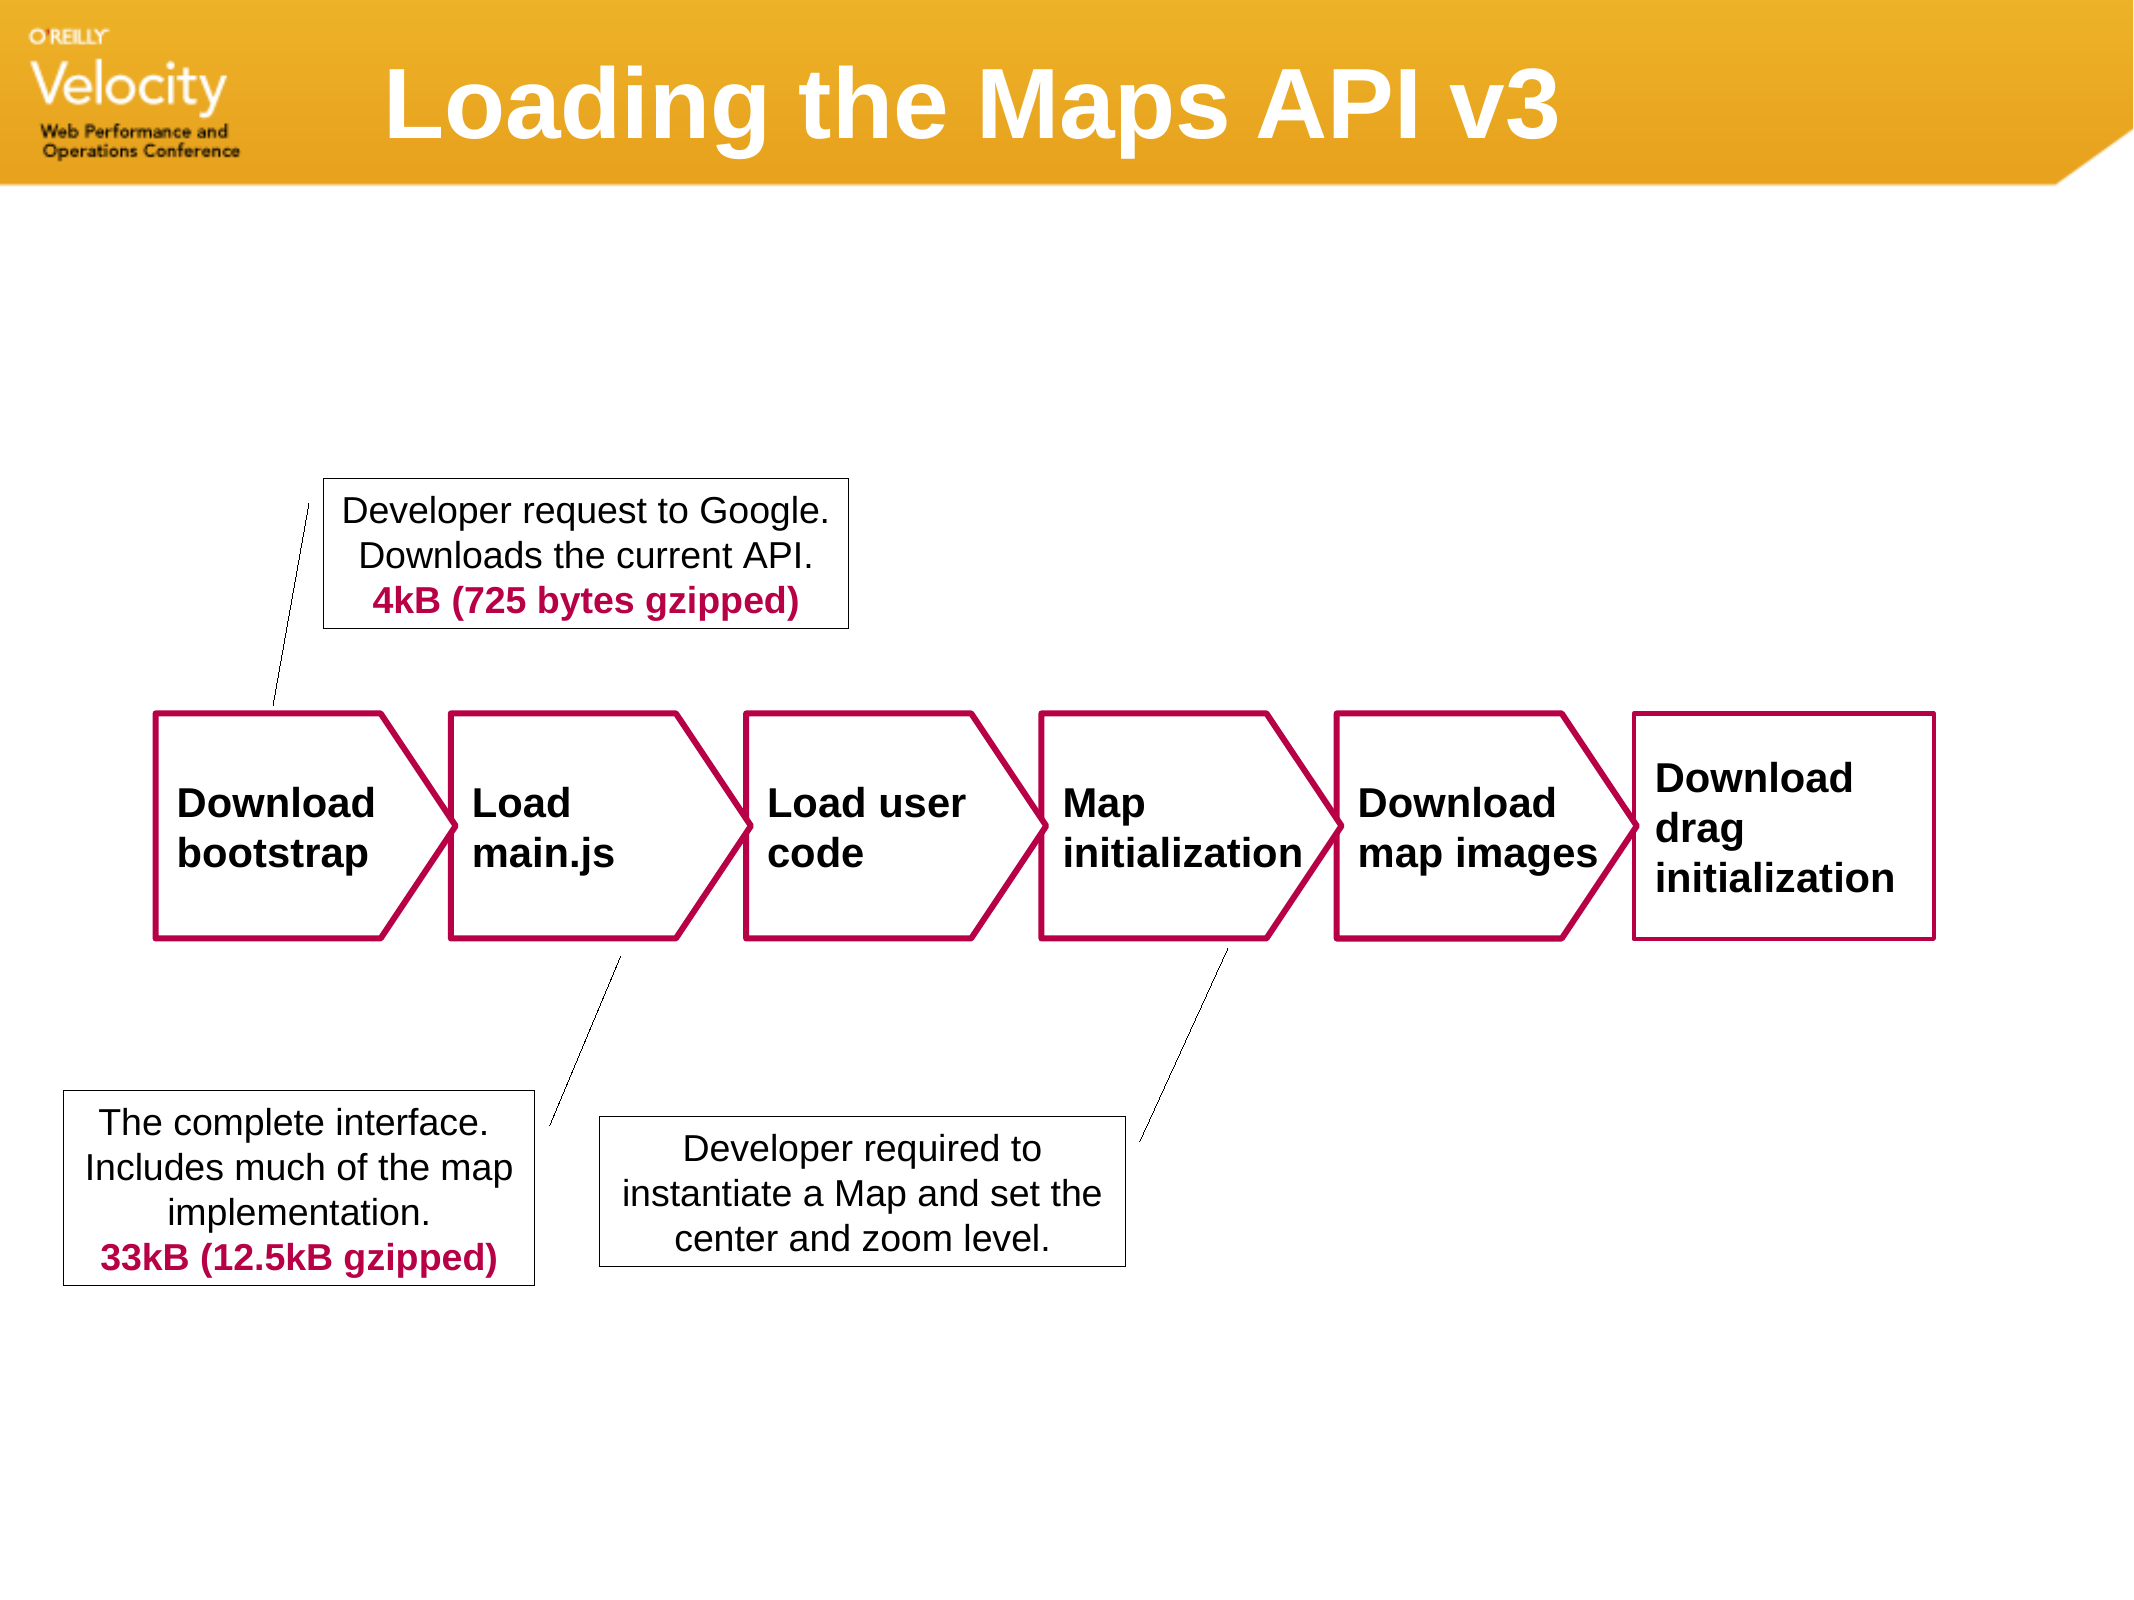

# Loading the Maps API v3
Developer request to Google.
Downloads the current API.
15kB (4kB gzipped)
Developer request to Google.
Downloads the current API.
4kB (725 bytes gzipped)
Download bootstrap
Load main.js
Load user code
Map initialization
Download map images
Download drag initialization
The complete interface. Includes much of the map implementation.
33kB (12.5kB gzipped)
The complete interface. Includes much of the map implementation.
180kB (65kB gzipped)
Developer required to instantiate a Map and set the center and zoom level.